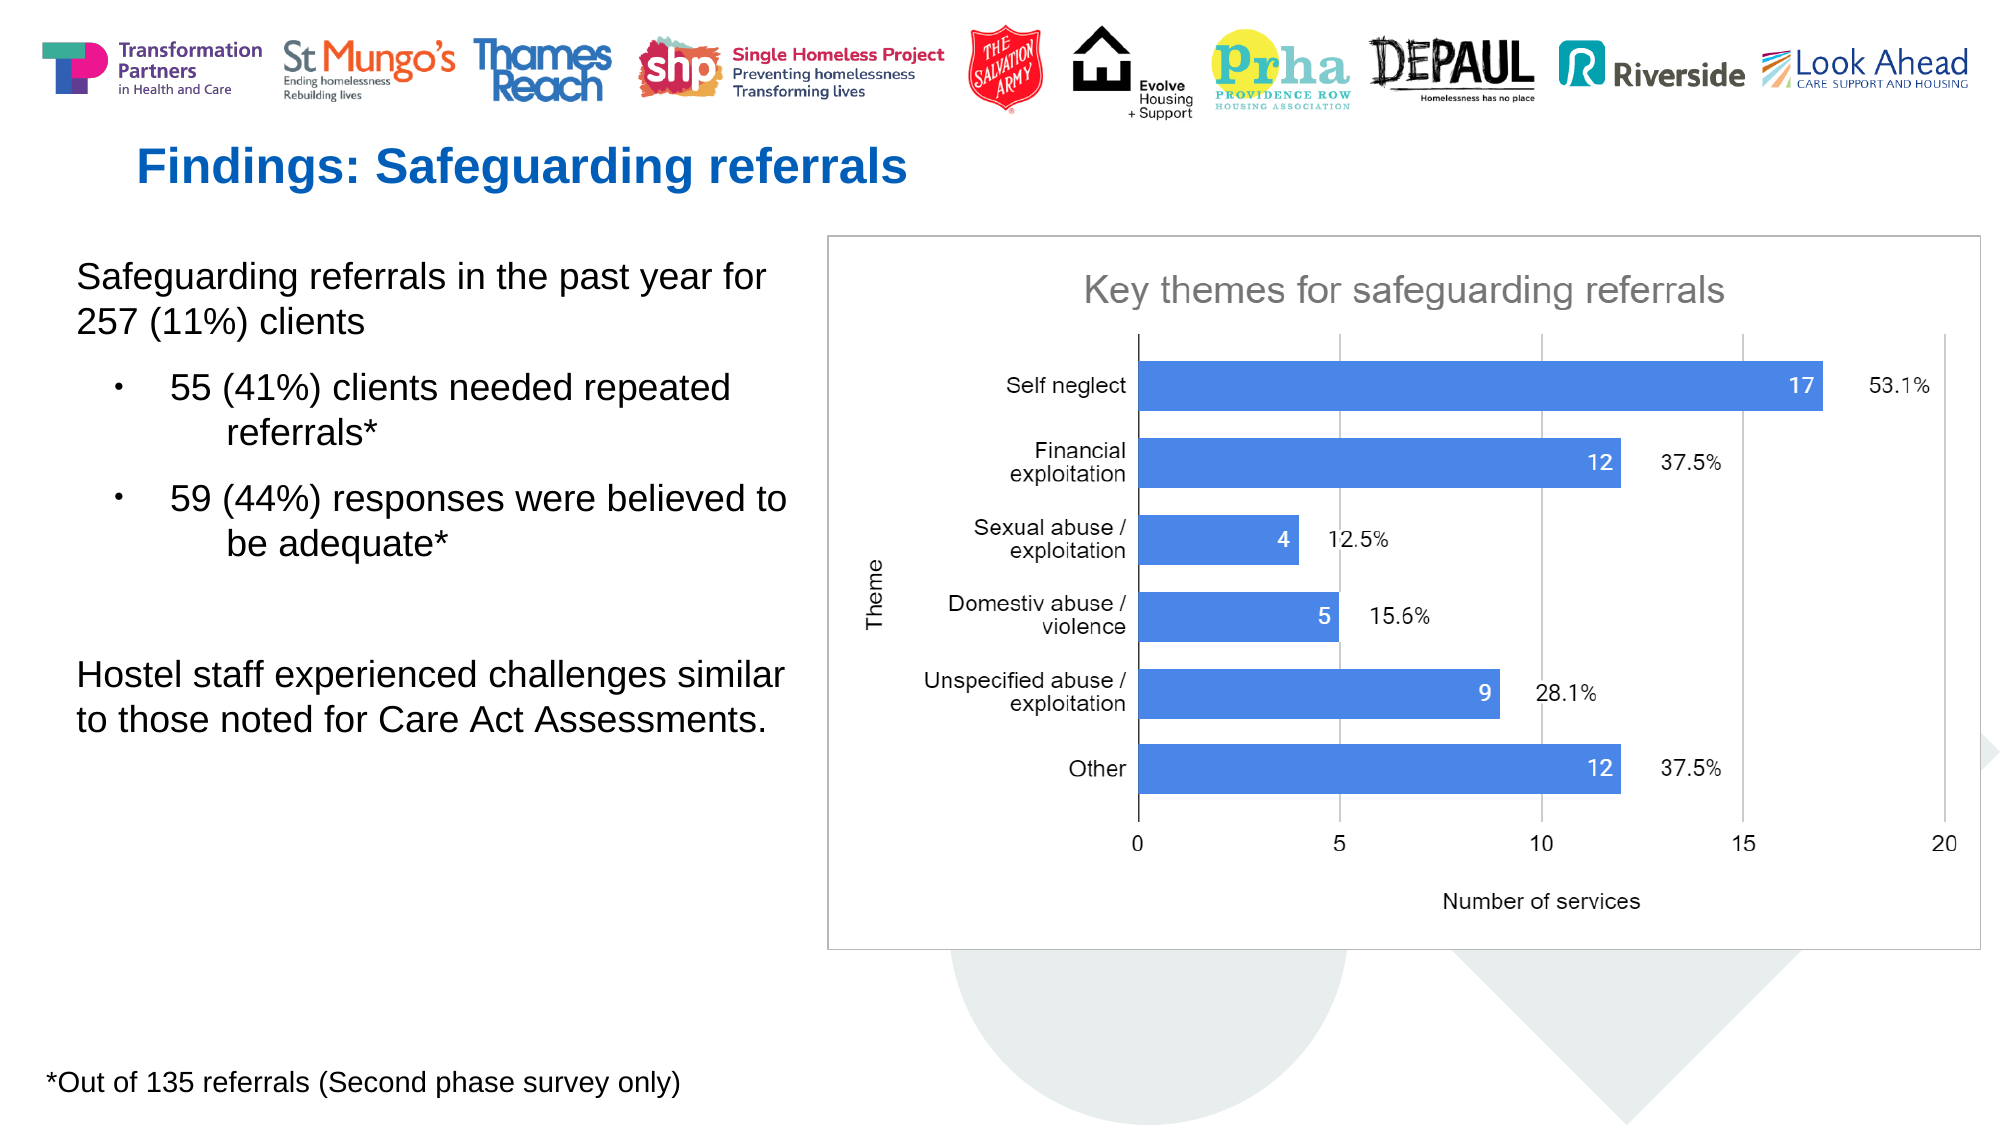

# Findings: Safeguarding referrals
Safeguarding referrals in the past year for 257 (11%) clients
55 (41%) clients needed repeated referrals*
59 (44%) responses were believed to be adequate*
Hostel staff experienced challenges similar to those noted for Care Act Assessments.
*Out of 135 referrals (Second phase survey only)